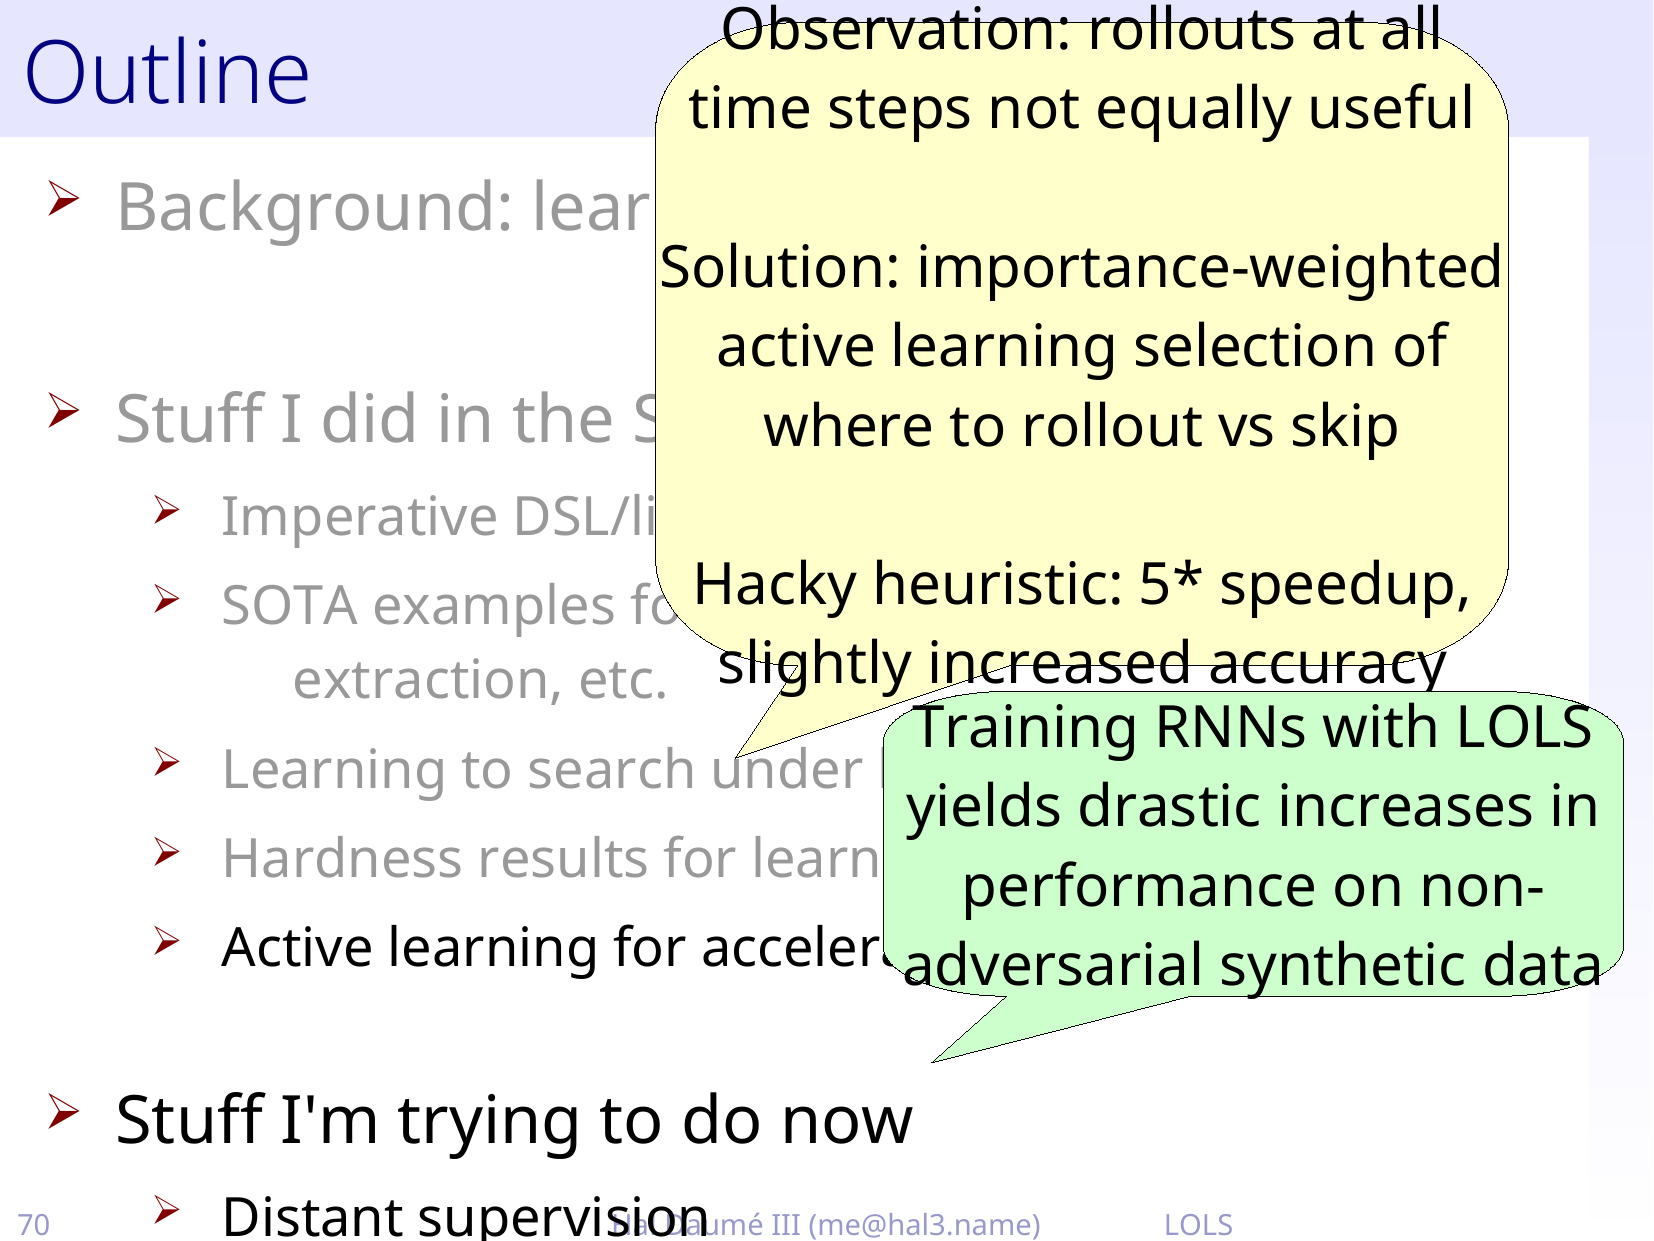

# Outline
Observation: rollouts at all
time steps not equally useful
Solution: importance-weighted
active learning selection of
where to rollout vs skip
Hacky heuristic: 5* speedup,
slightly increased accuracy
Background: learning to search
Stuff I did in the Spring
Imperative DSL/library for learning to search
SOTA examples for tagging, parsing, relation extraction, etc.
Learning to search under bandit feedback
Hardness results for learning to search
Active learning for accelerating learning to search
Stuff I'm trying to do now
Distant supervision
Mashups with recurrent neural networks
Training RNNs with LOLS
yields drastic increases in
performance on non-
adversarial synthetic data